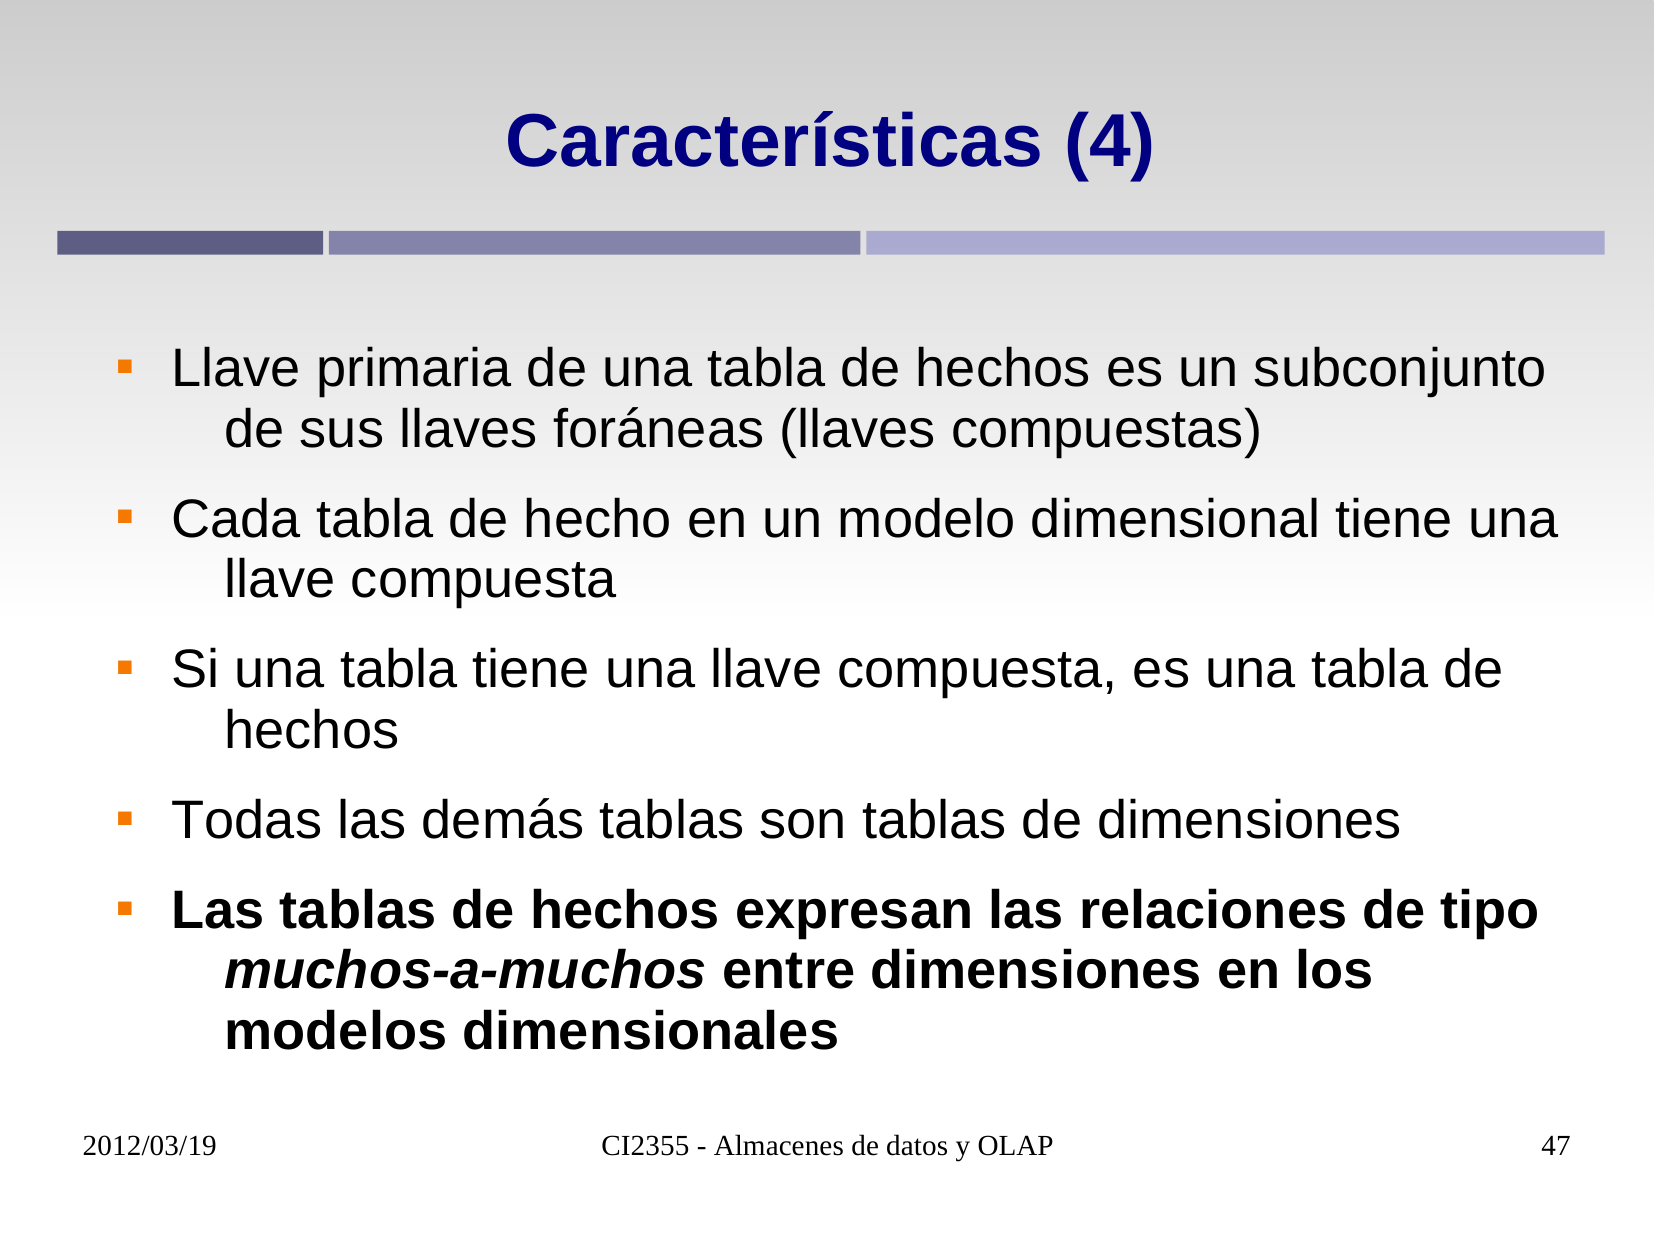

# Características (4)
Llave primaria de una tabla de hechos es un subconjunto de sus llaves foráneas (llaves compuestas)
Cada tabla de hecho en un modelo dimensional tiene una llave compuesta
Si una tabla tiene una llave compuesta, es una tabla de hechos
Todas las demás tablas son tablas de dimensiones
Las tablas de hechos expresan las relaciones de tipo muchos-a-muchos entre dimensiones en los modelos dimensionales
2012/03/19
CI2355 - Almacenes de datos y OLAP
47